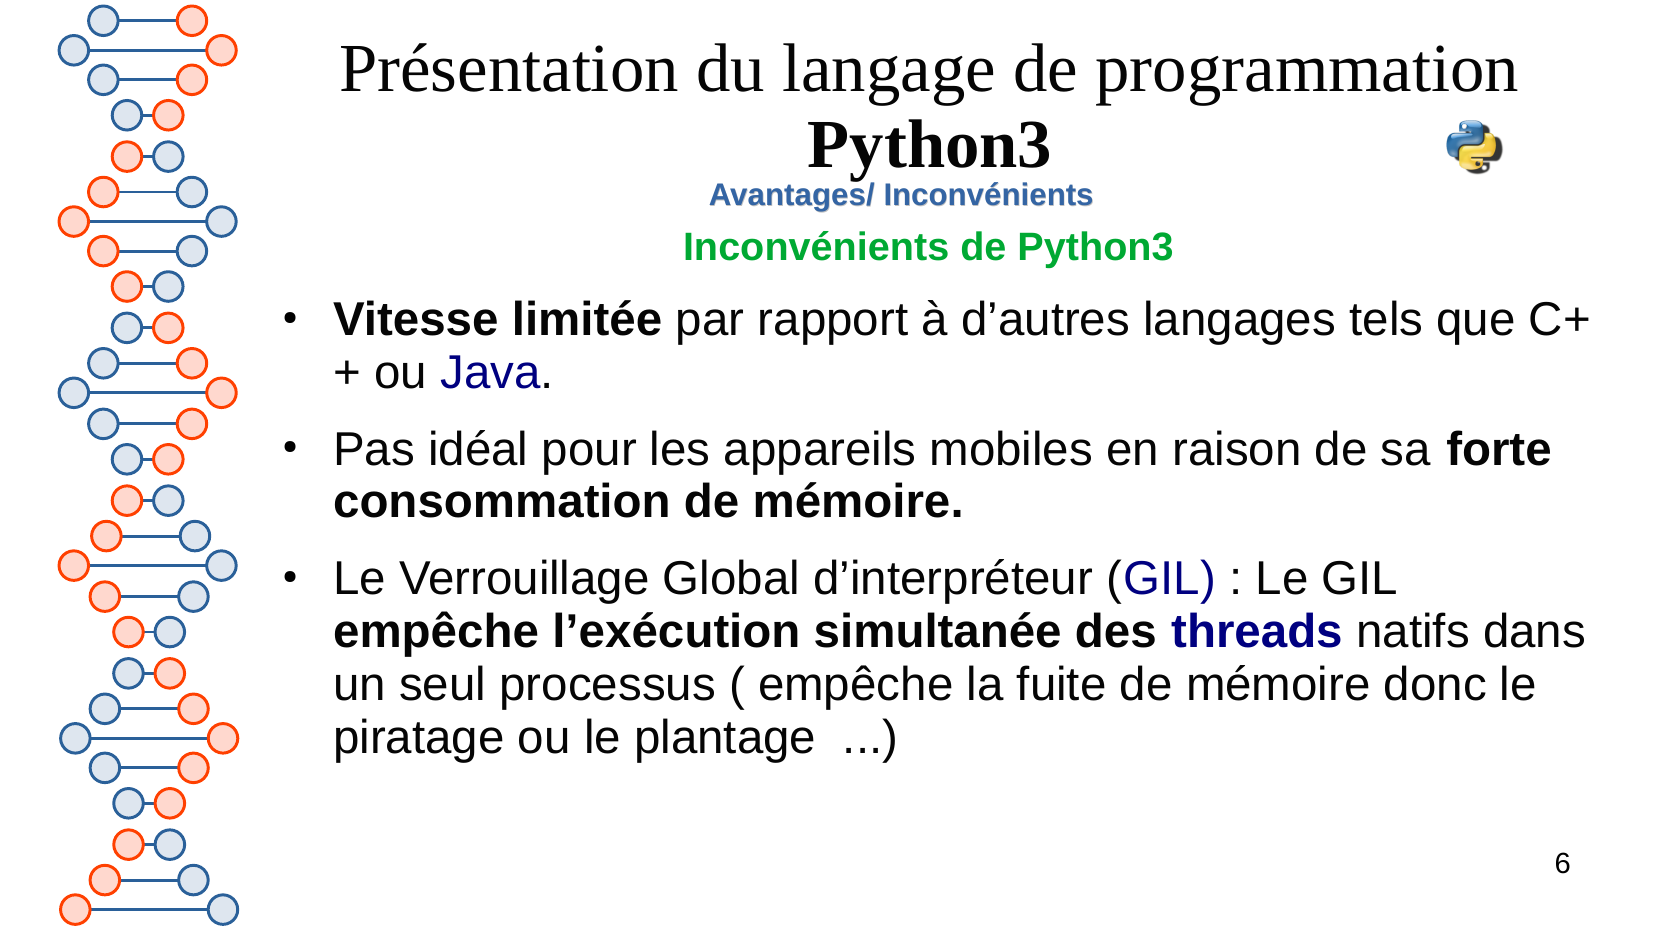

Présentation du langage de programmation
Python3
Avantages/ Inconvénients
# Inconvénients de Python3
Vitesse limitée par rapport à d’autres langages tels que C++ ou Java.
Pas idéal pour les appareils mobiles en raison de sa forte consommation de mémoire.
Le Verrouillage Global d’interpréteur (GIL) : Le GIL empêche l’exécution simultanée des threads natifs dans un seul processus ( empêche la fuite de mémoire donc le piratage ou le plantage ...)
6